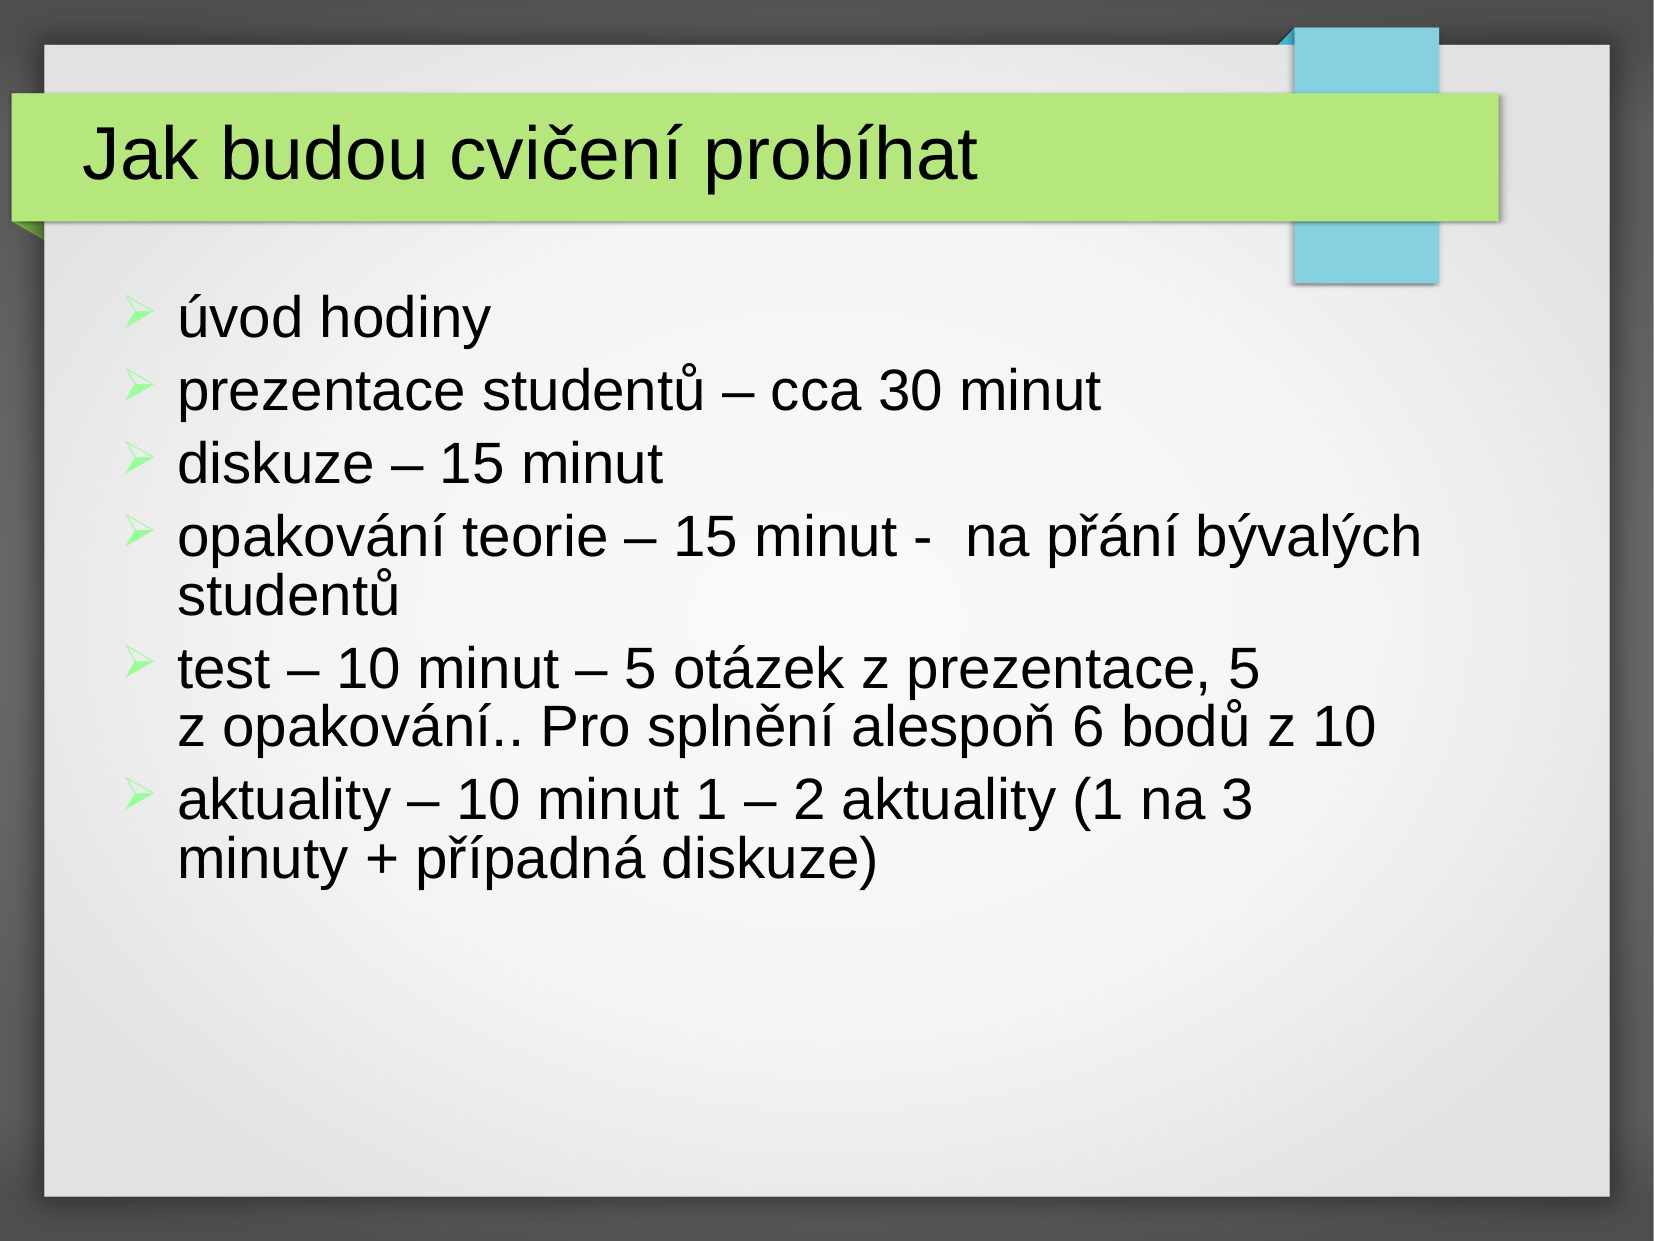

# Jak budou cvičení probíhat
úvod hodiny
prezentace studentů – cca 30 minut
diskuze – 15 minut
opakování teorie – 15 minut - na přání bývalých studentů
test – 10 minut – 5 otázek z prezentace, 5 z opakování.. Pro splnění alespoň 6 bodů z 10
aktuality – 10 minut 1 – 2 aktuality (1 na 3 minuty + případná diskuze)